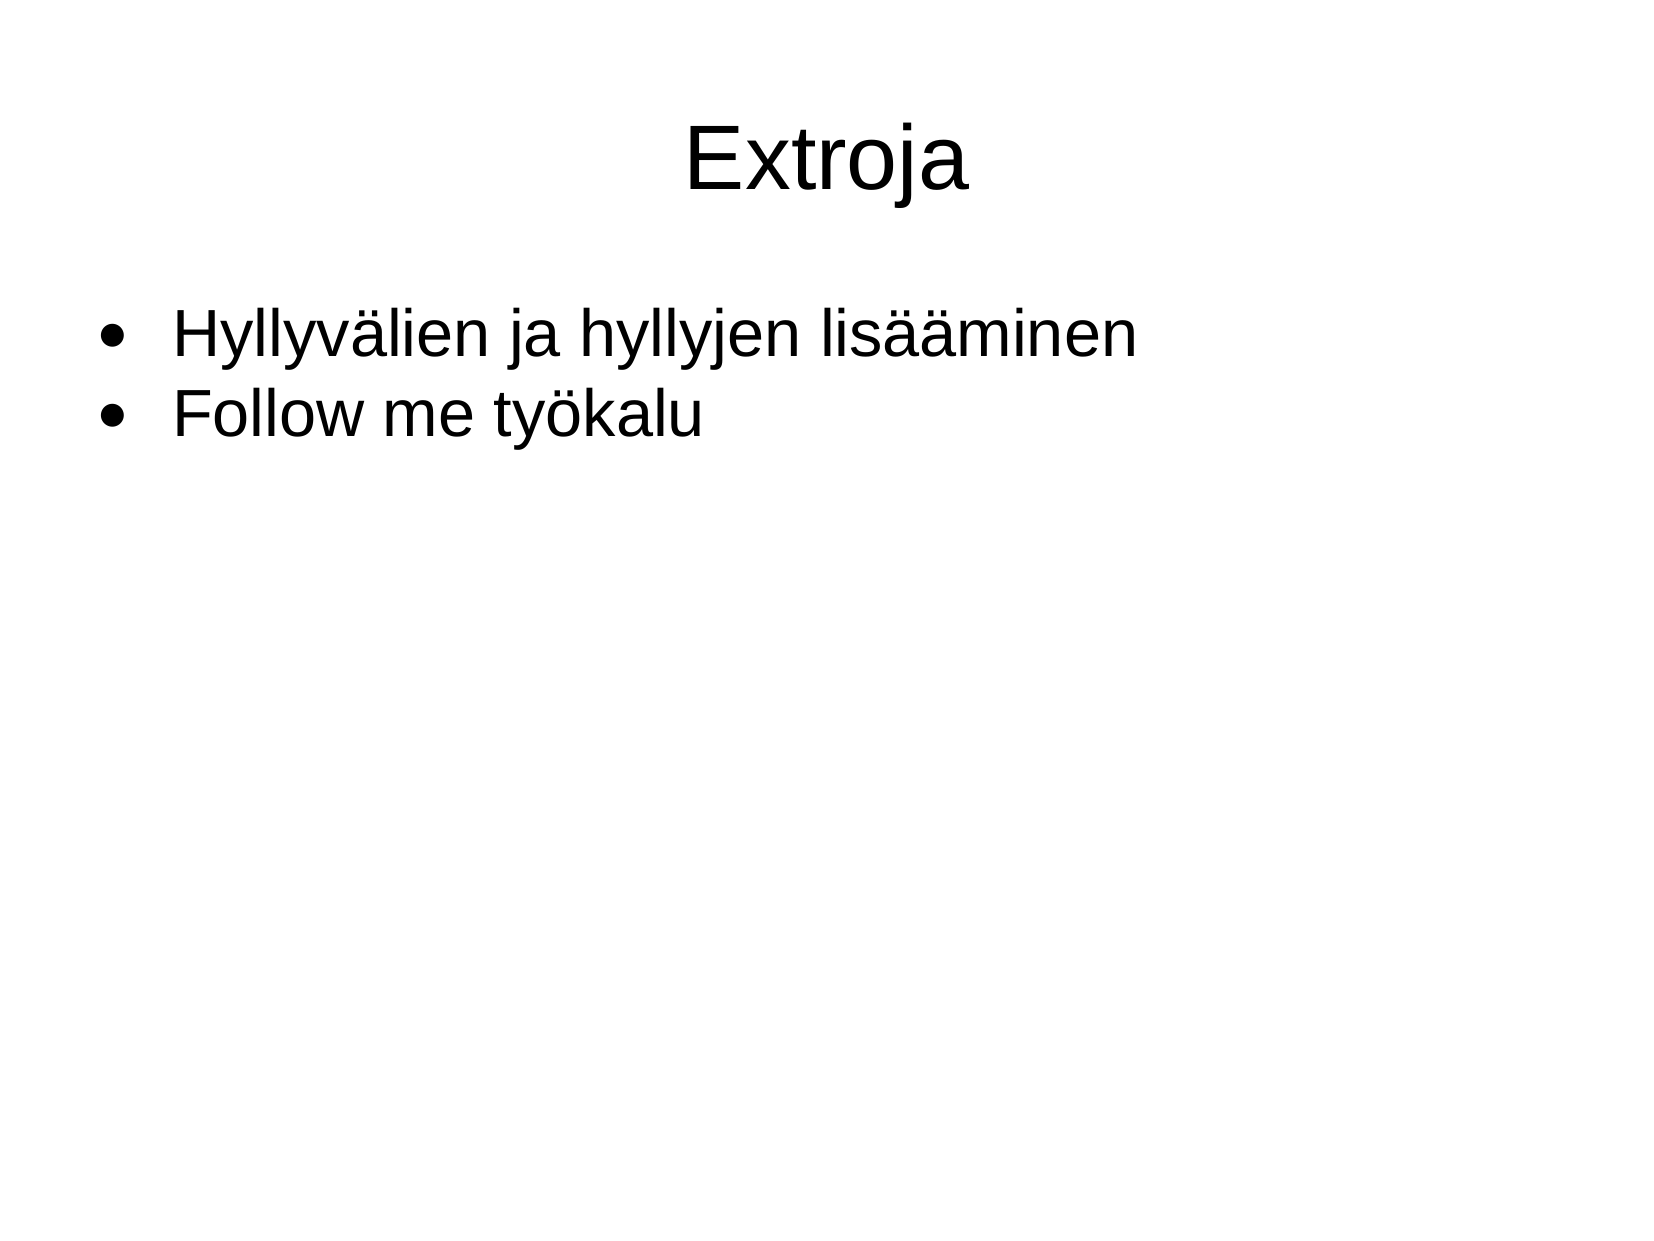

Extroja
 Hyllyvälien ja hyllyjen lisääminen
 Follow me työkalu